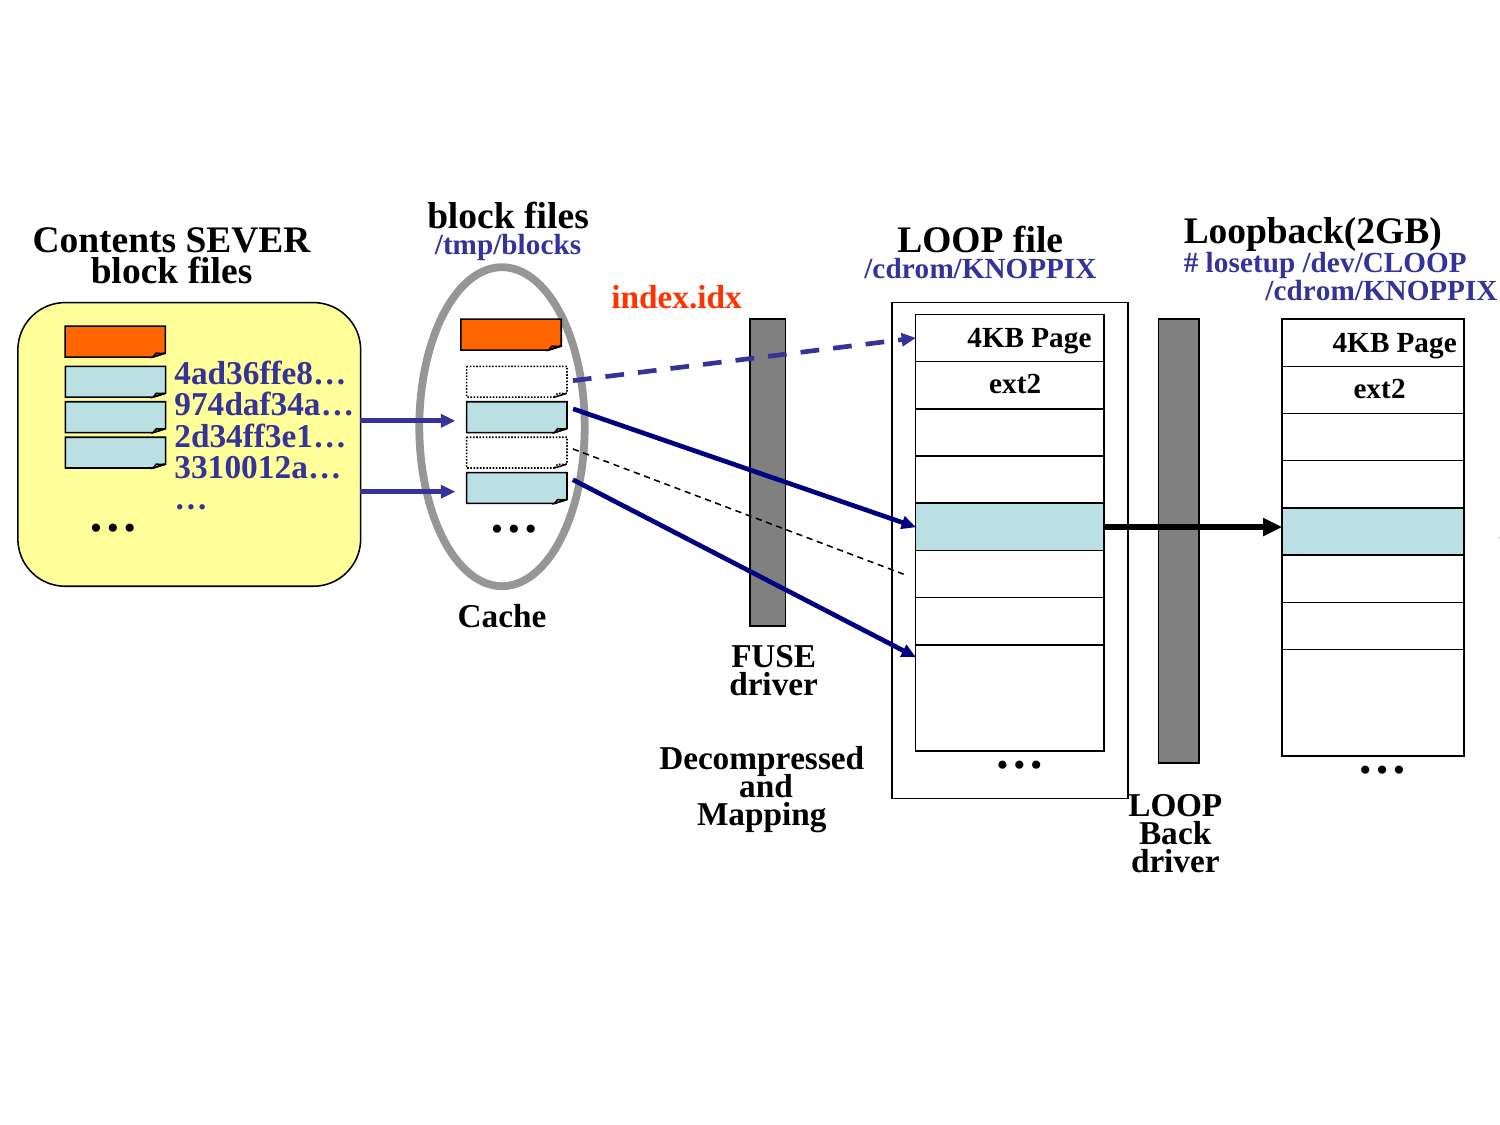

block files
/tmp/blocks
Loopback(2GB)
# losetup /dev/CLOOP
/cdrom/KNOPPIX
Contents SEVER
block files
LOOP file
/cdrom/KNOPPIX
index.idx
4ad36ffe8…
974daf34a…
2d34ff3e1…
3310012a…
…
4KB Page
4KB Page
ext2
…
ext2
Access
…
…
Cache
FUSE
driver
…
Decompressed
 and
Mapping
LOOP
Back
driver